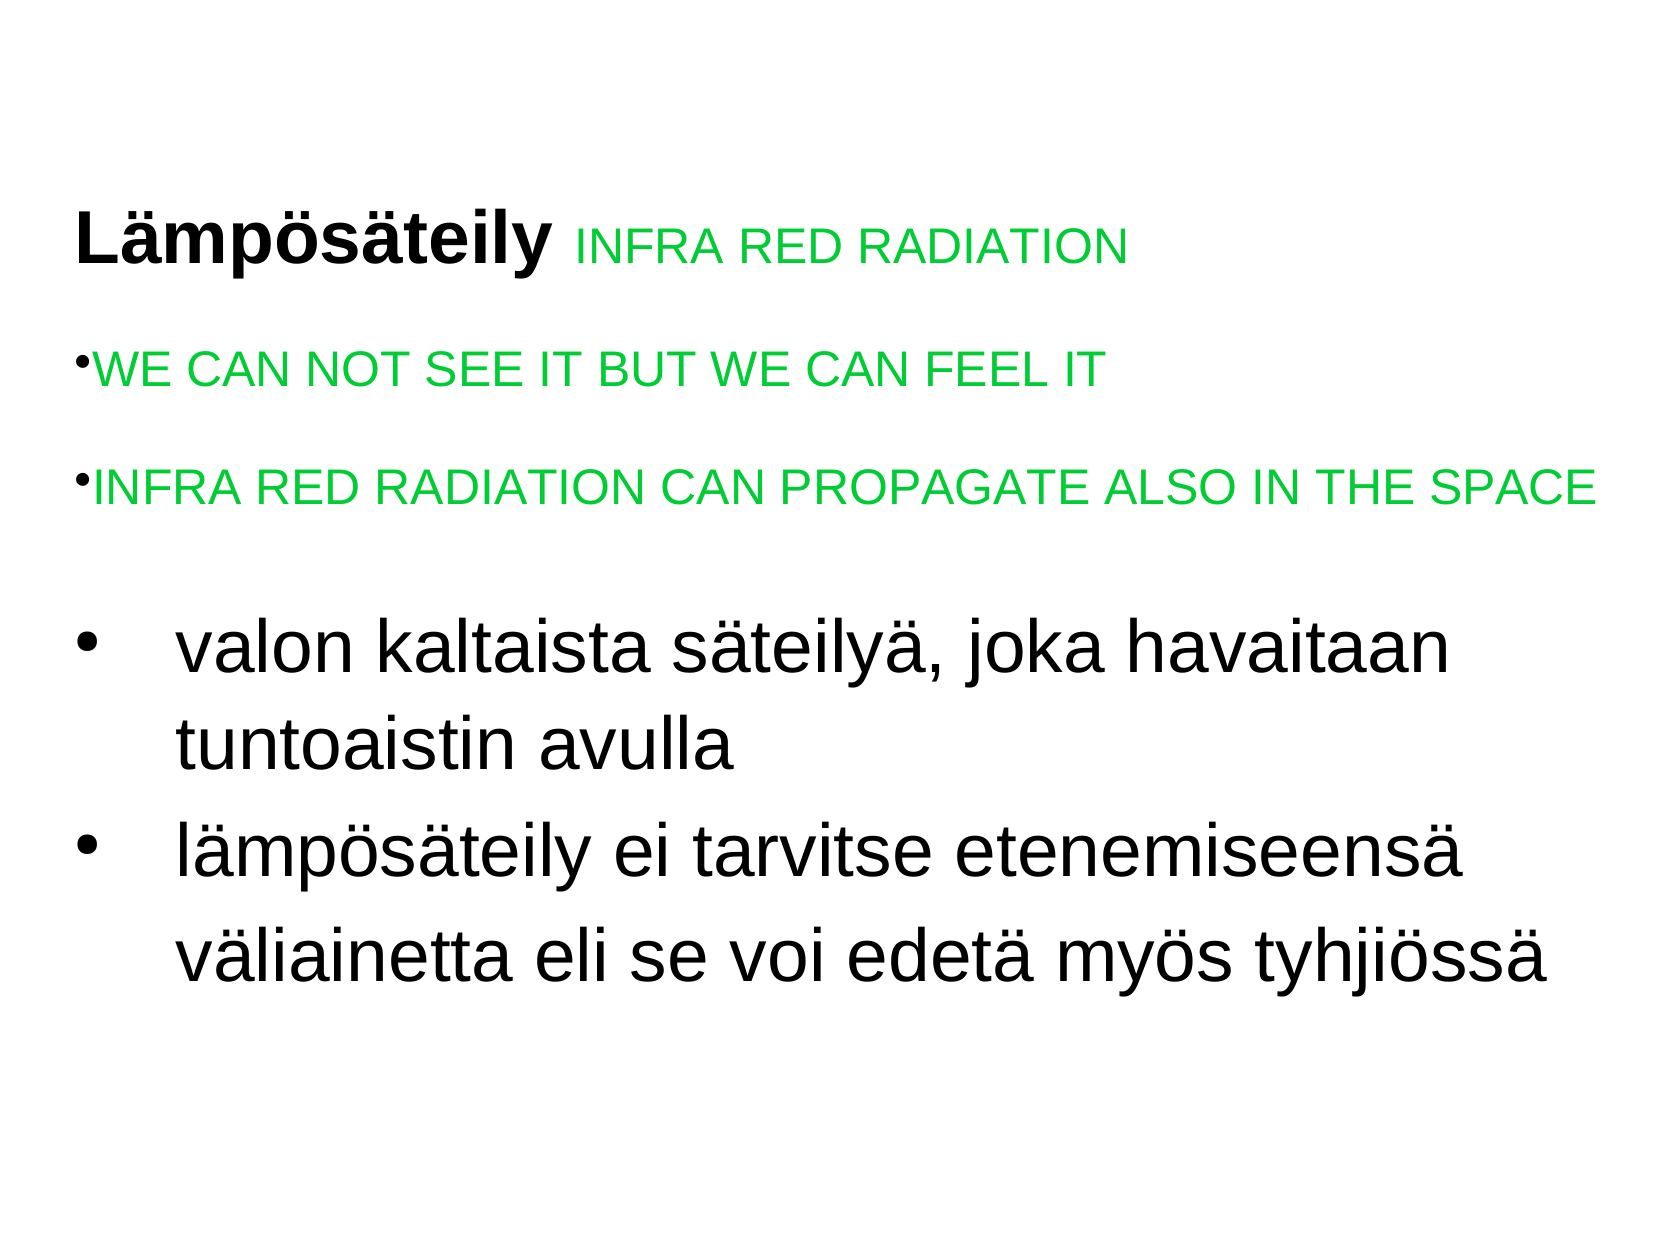

Lämpösäteily INFRA RED RADIATION
WE CAN NOT SEE IT BUT WE CAN FEEL IT
INFRA RED RADIATION CAN PROPAGATE ALSO IN THE SPACE
valon kaltaista säteilyä, joka havaitaan tuntoaistin avulla
lämpösäteily ei tarvitse etenemiseensä väliainetta eli se voi edetä myös tyhjiössä